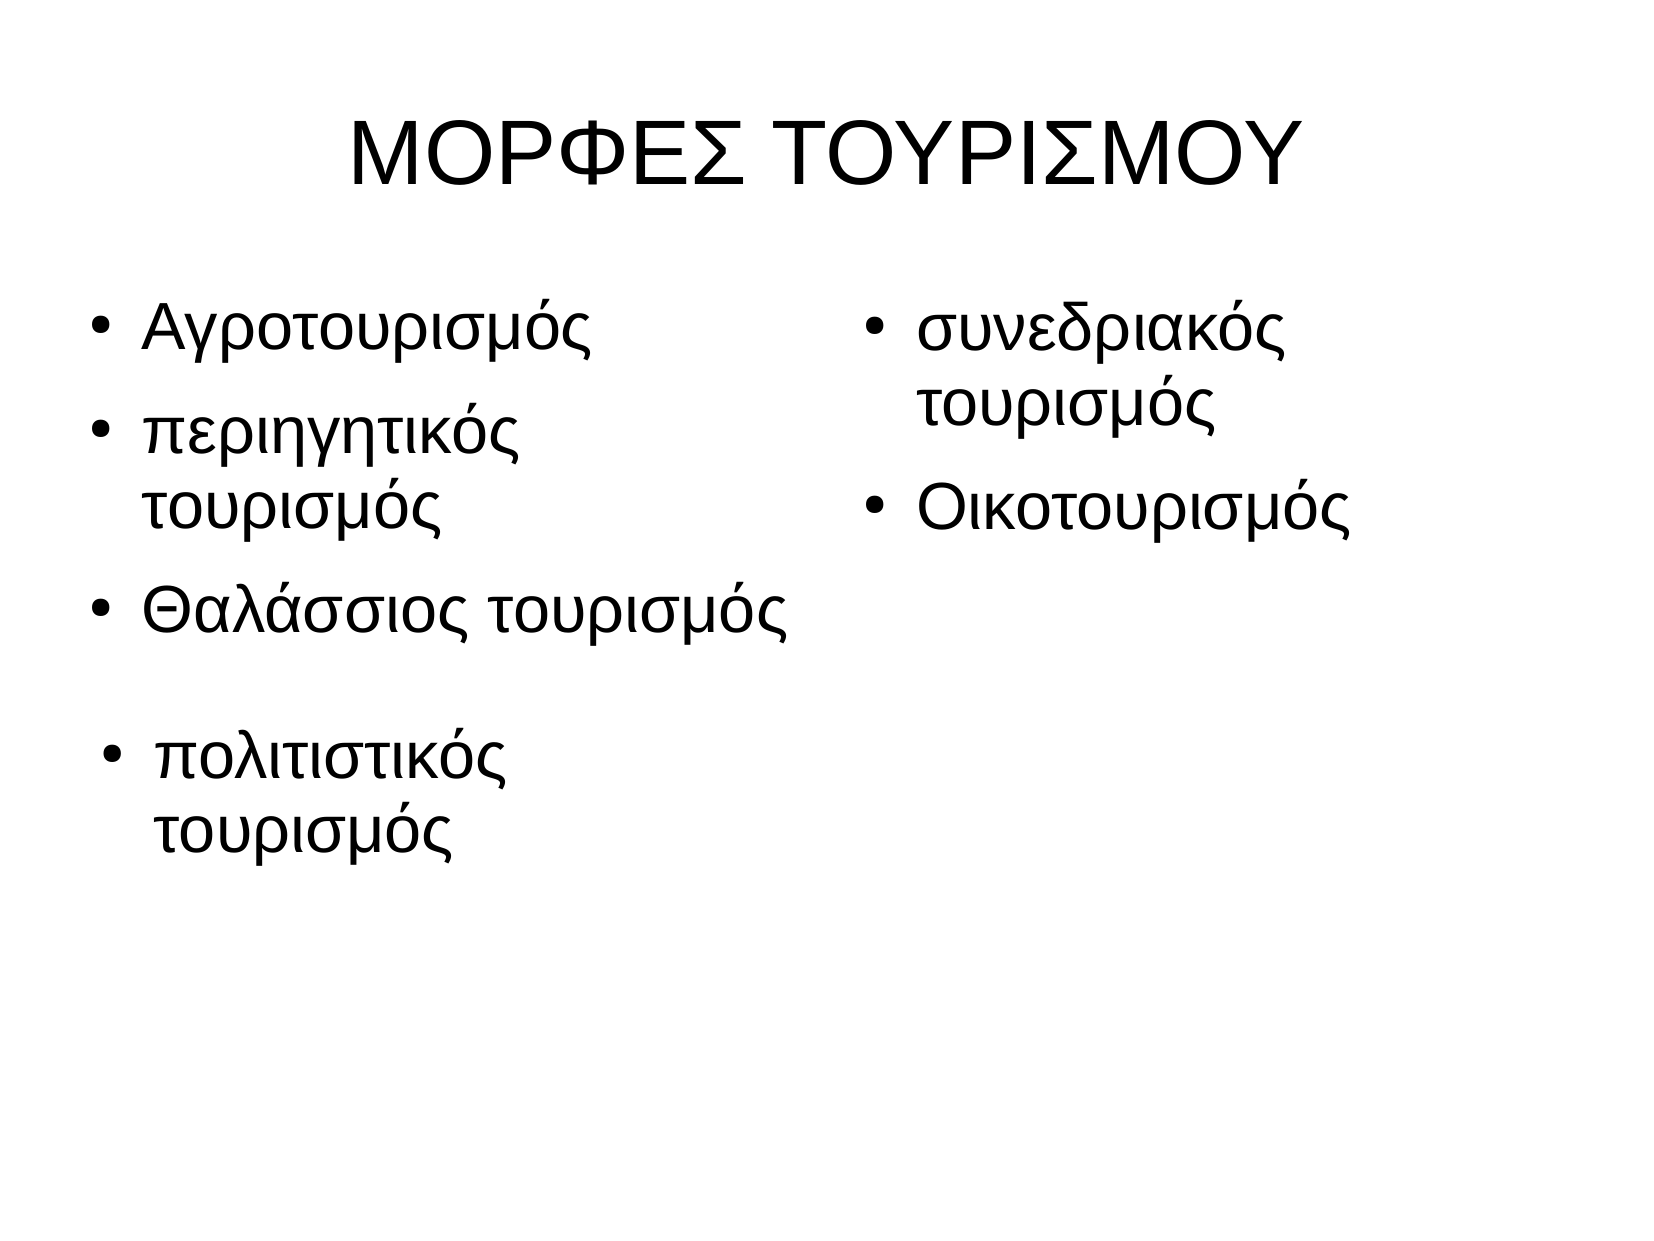

# ΜΟΡΦΕΣ ΤΟΥΡΙΣΜΟΥ
Αγροτουρισμός
περιηγητικός τουρισμός
Θαλάσσιος τουρισμός
συνεδριακός τουρισμός
Οικοτουρισμός
πολιτιστικός τουρισμός